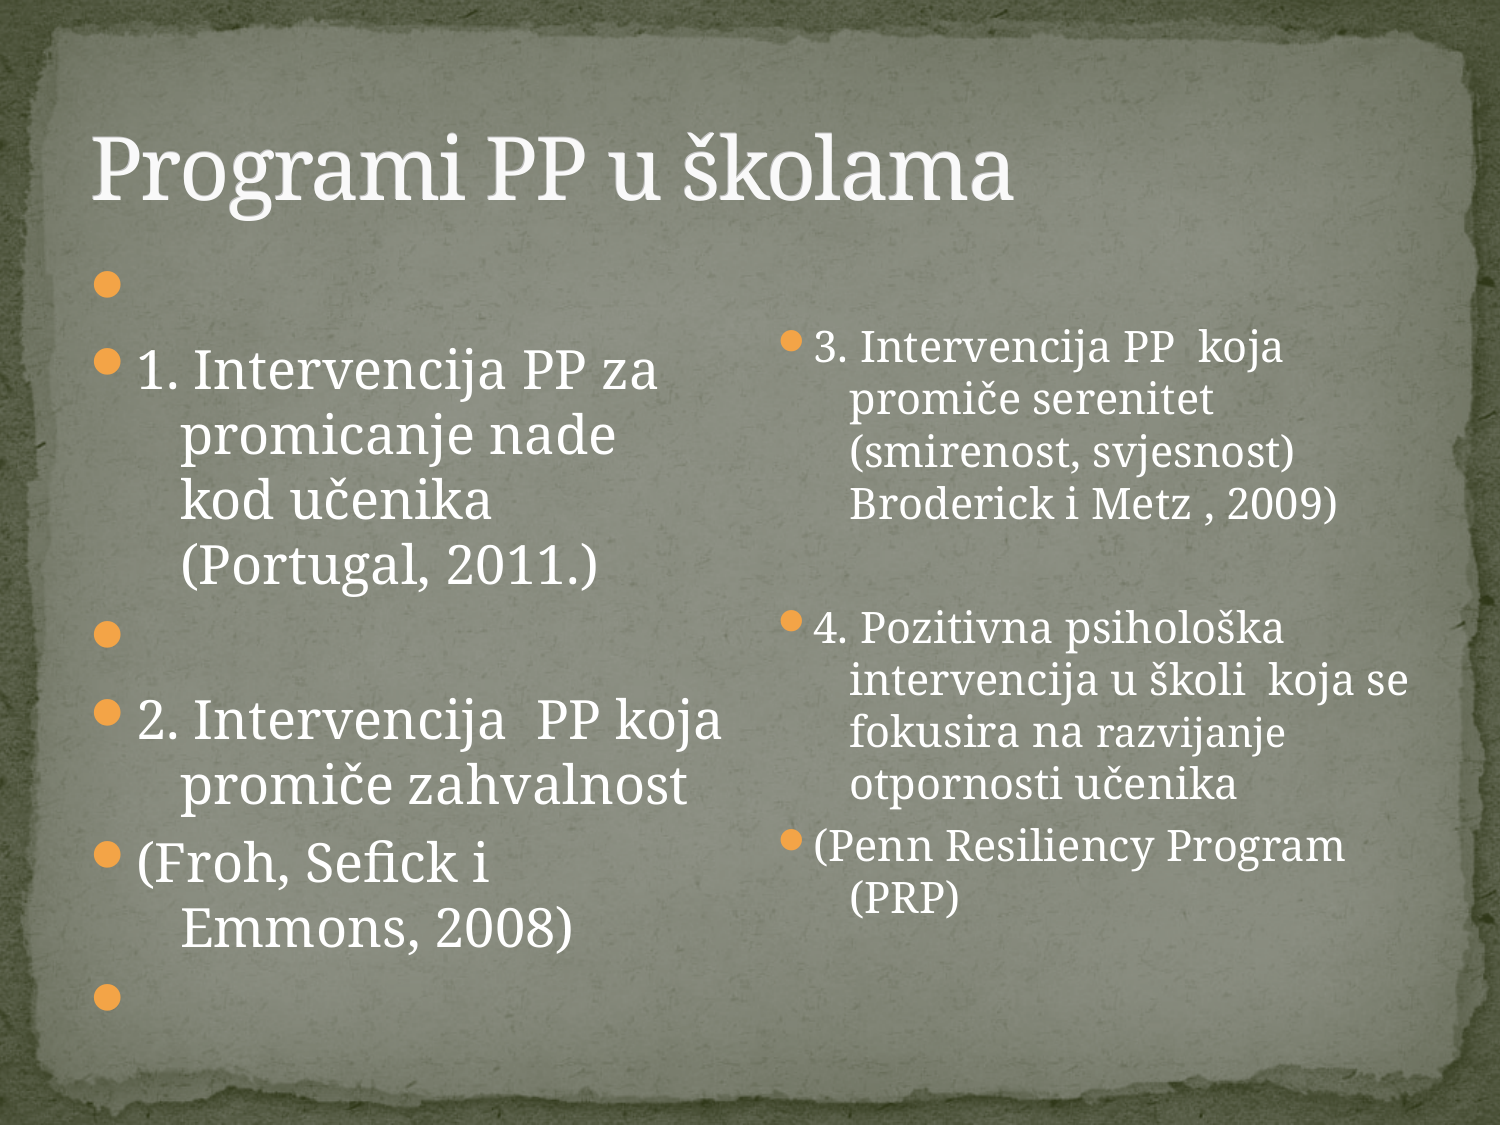

# Programi PP u školama
1. Intervencija PP za promicanje nade kod učenika (Portugal, 2011.)
2. Intervencija PP koja promiče zahvalnost
(Froh, Sefick i Emmons, 2008)
3. Intervencija PP koja promiče serenitet (smirenost, svjesnost) Broderick i Metz , 2009)
4. Pozitivna psihološka intervencija u školi koja se fokusira na razvijanje otpornosti učenika
(Penn Resiliency Program (PRP)